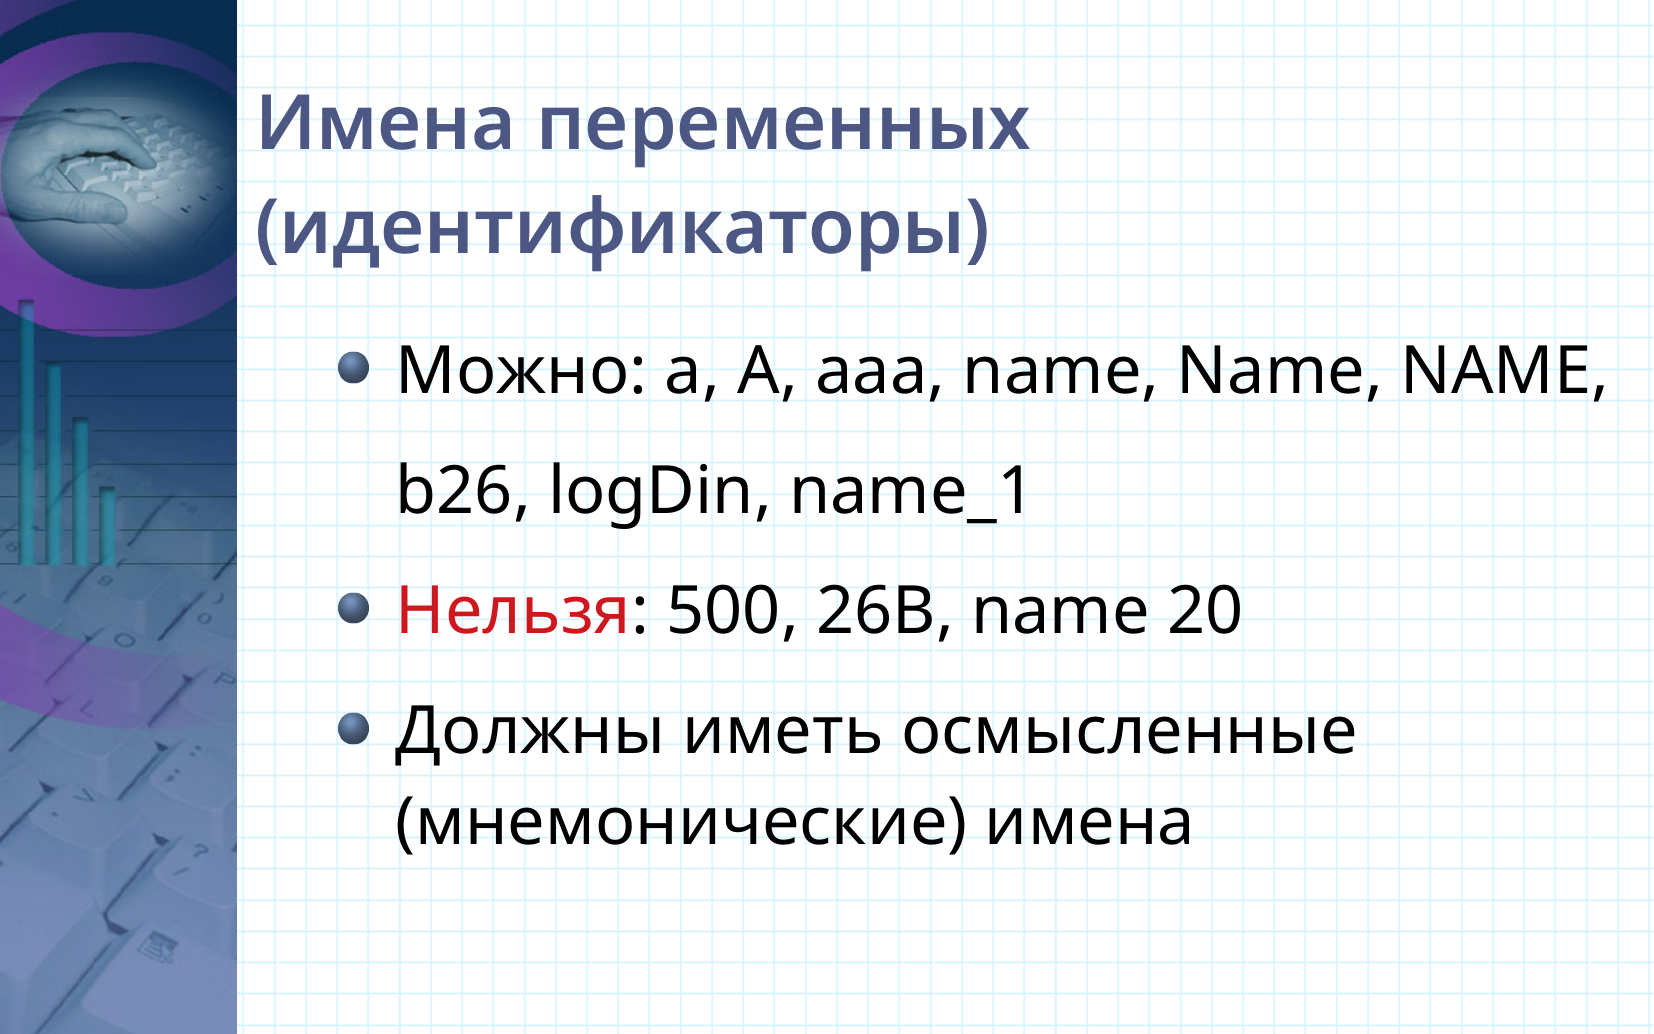

# Имена переменных (идентификаторы)
Можно: а, A, aaa, name, Name, NAME,
b26, logDin, name_1
Нельзя: 500, 26B, name 20
Должны иметь осмысленные (мнемонические) имена